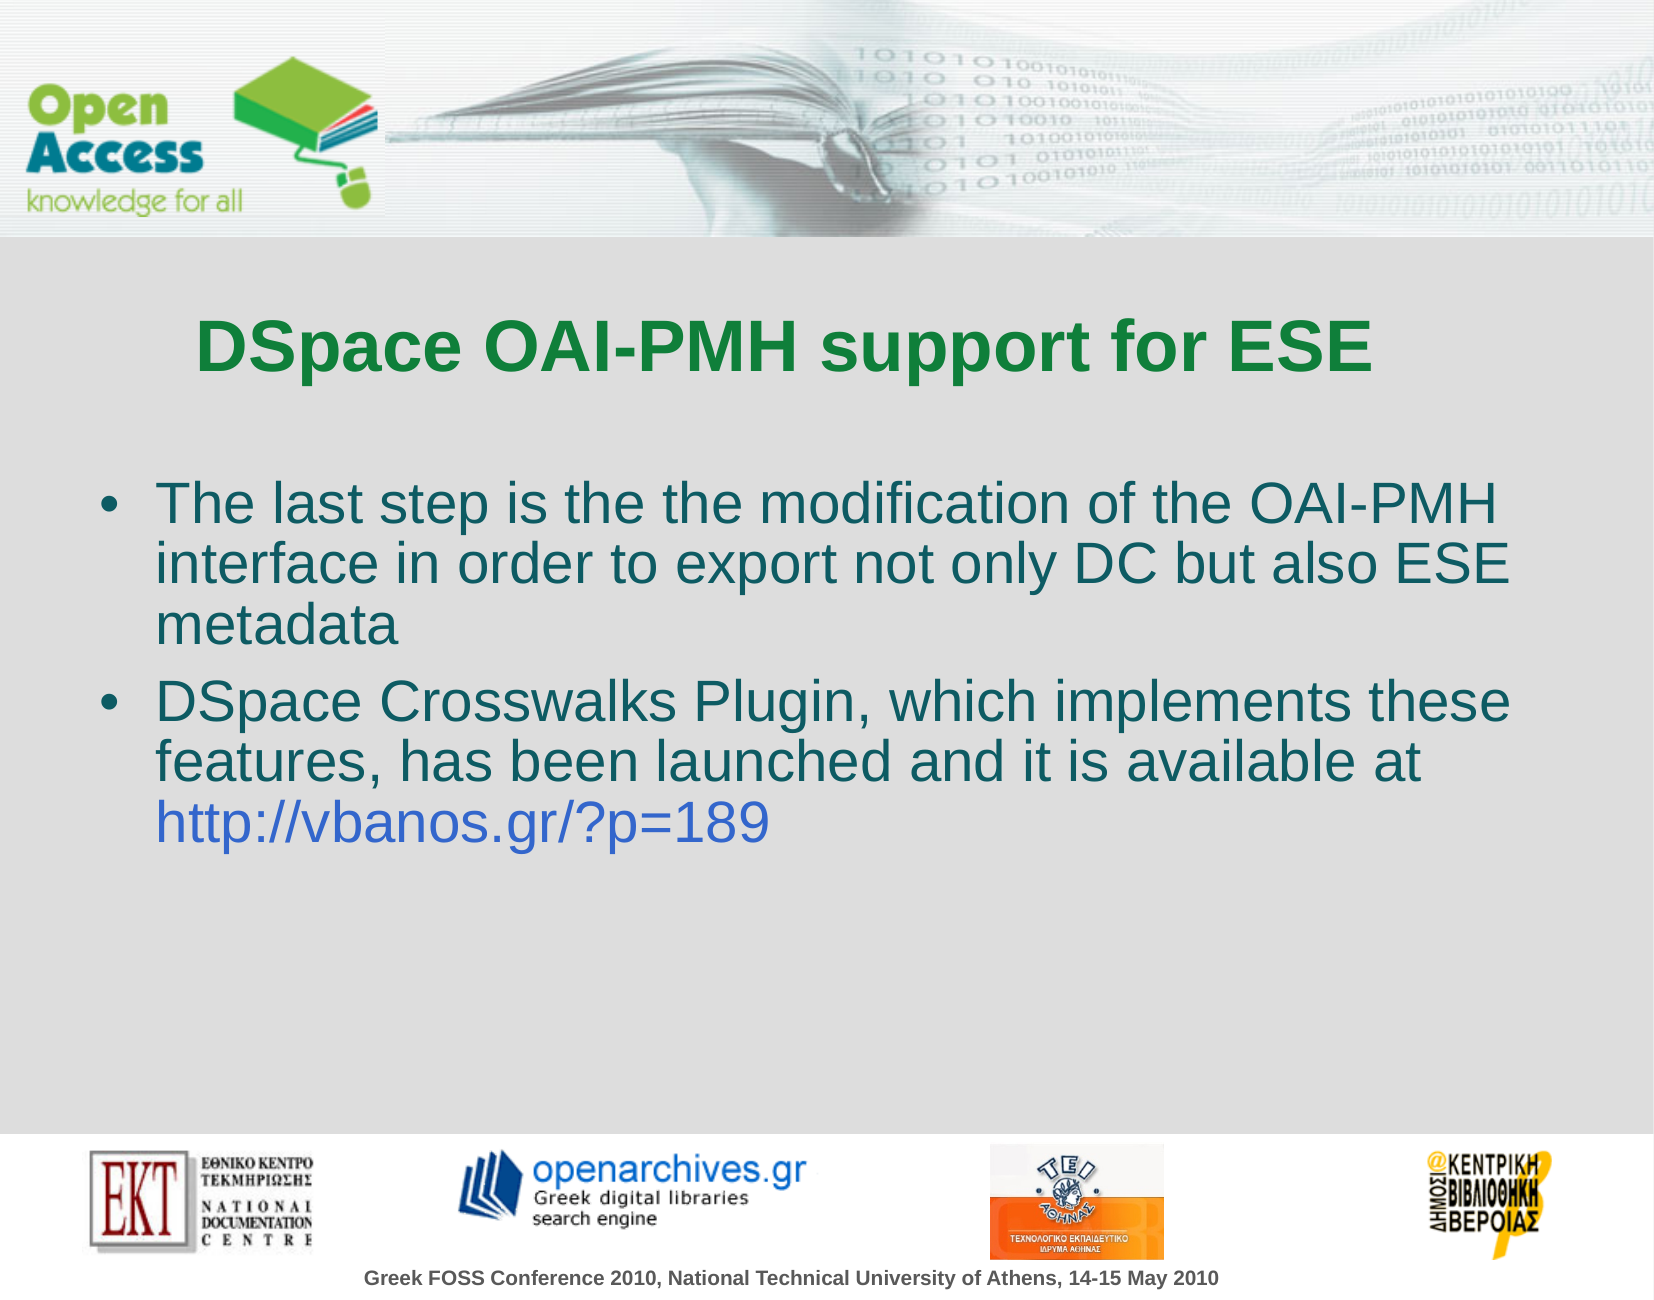

DSpace OAI-PMH support for ESE
The last step is the the modification of the OAI-PMH interface in order to export not only DC but also ESE metadata
DSpace Crosswalks Plugin, which implements these features, has been launched and it is available at http://vbanos.gr/?p=189